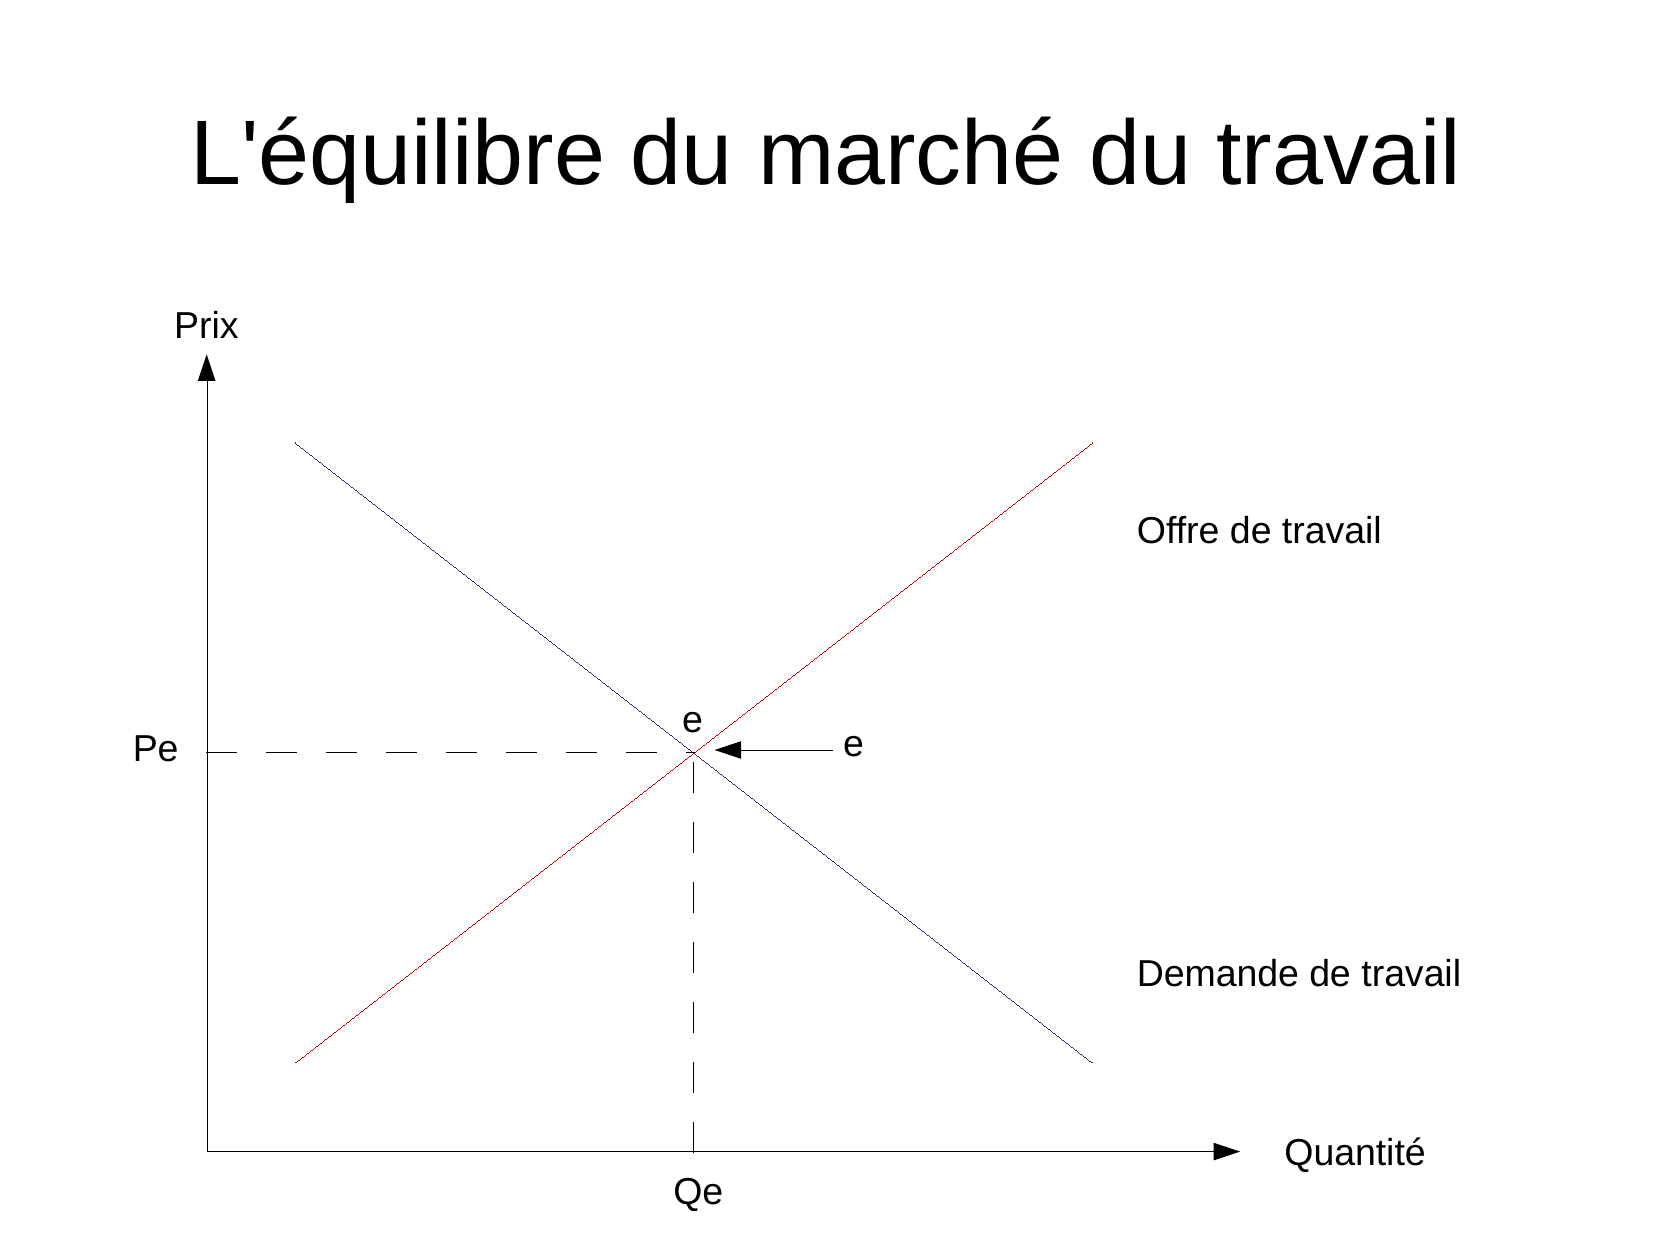

# L'équilibre du marché du travail
Prix
Offre de travail
e
e
Pe
Demande de travail
Quantité
Qe